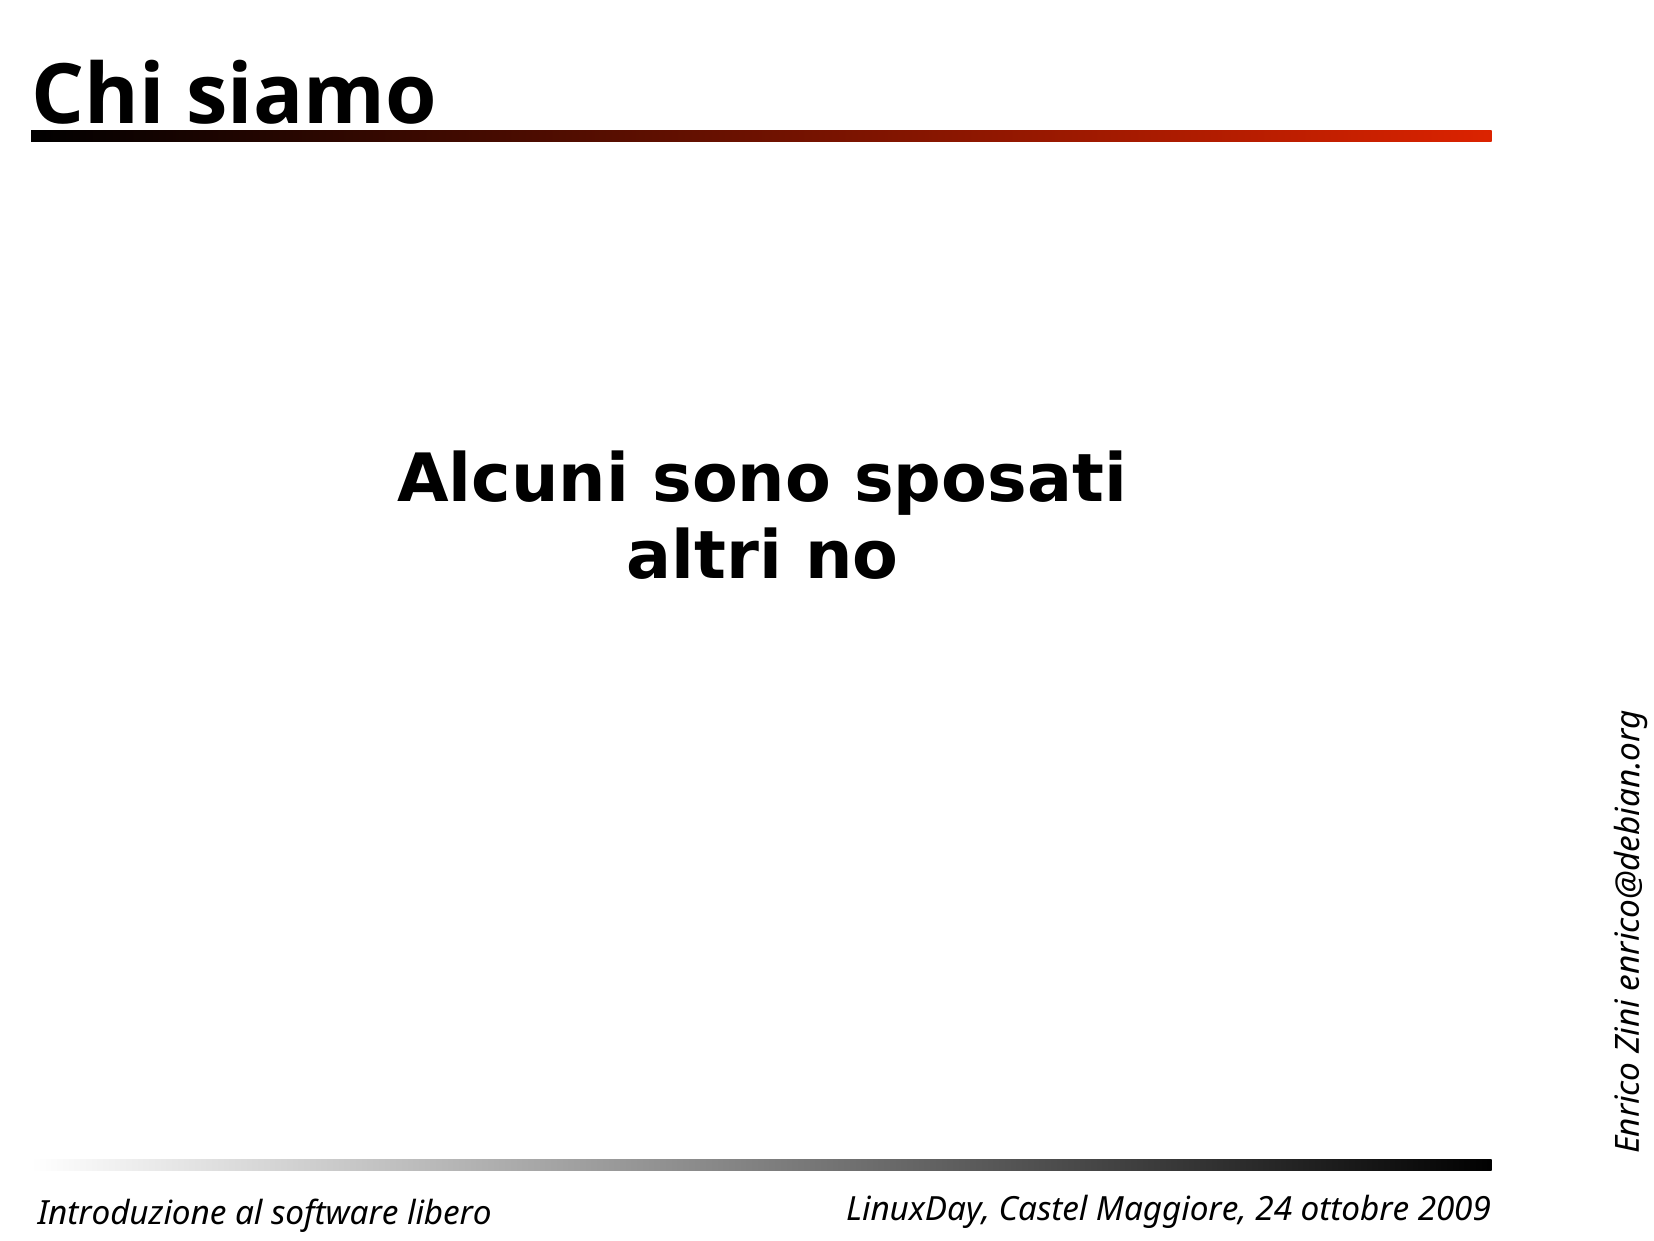

Chi siamo
Alcuni sono sposati
altri no